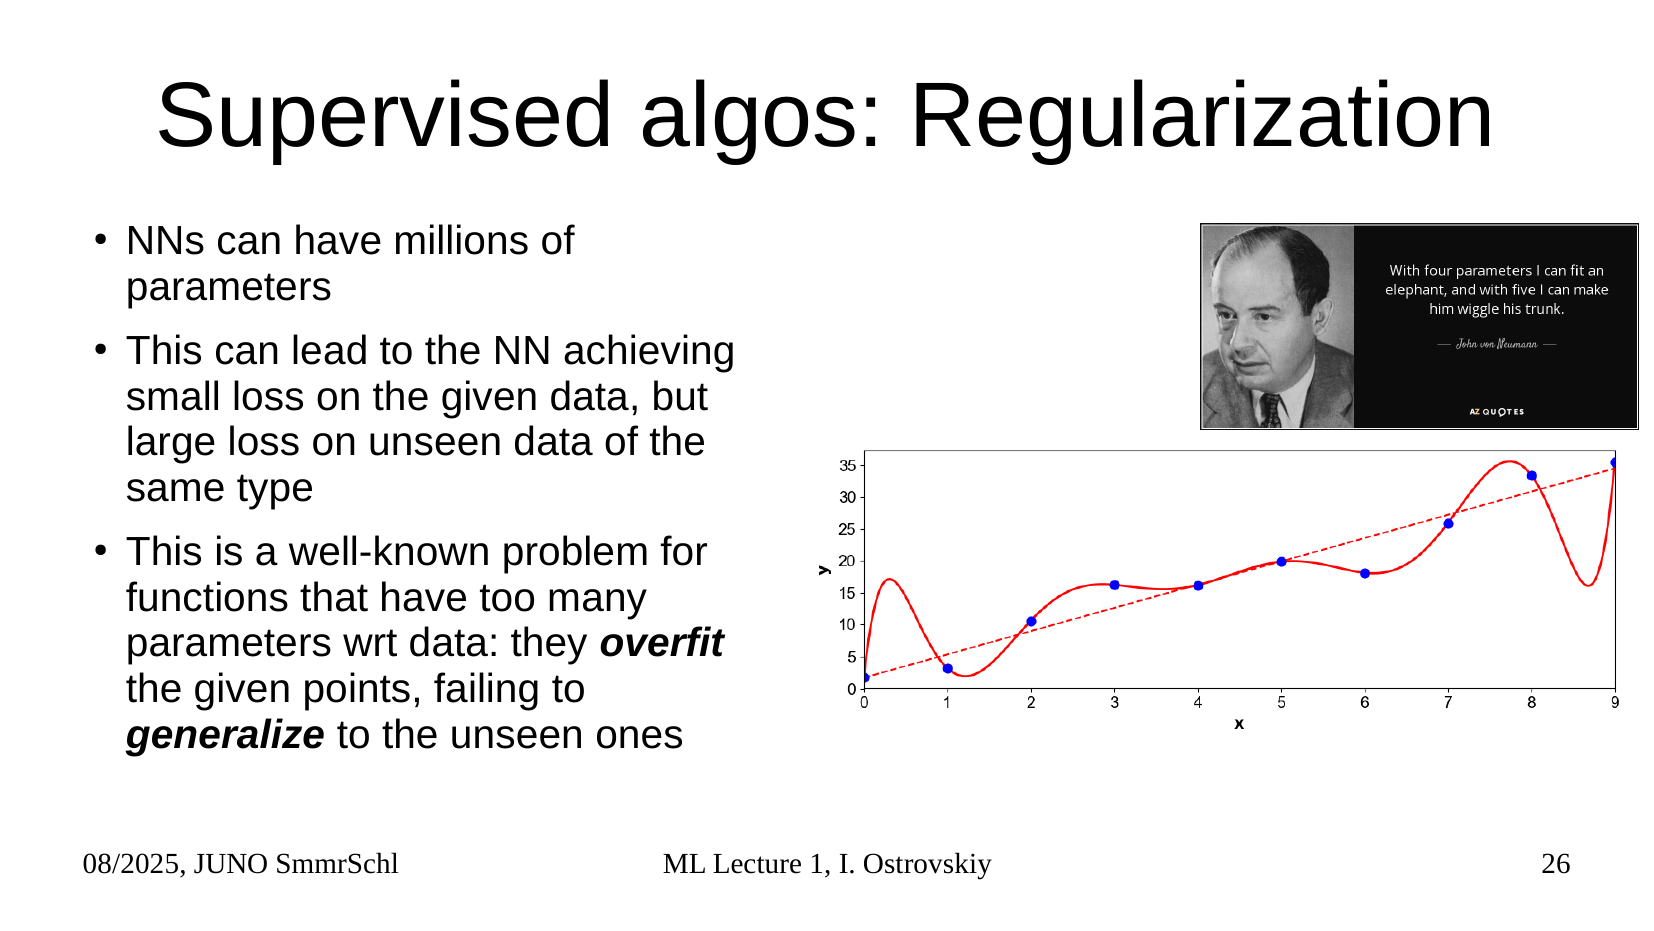

# Supervised algos: Regularization
NNs can have millions of parameters
This can lead to the NN achieving small loss on the given data, but large loss on unseen data of the same type
This is a well-known problem for functions that have too many parameters wrt data: they overfit the given points, failing to generalize to the unseen ones
08/2025, JUNO SmmrSchl
ML Lecture 1, I. Ostrovskiy
26